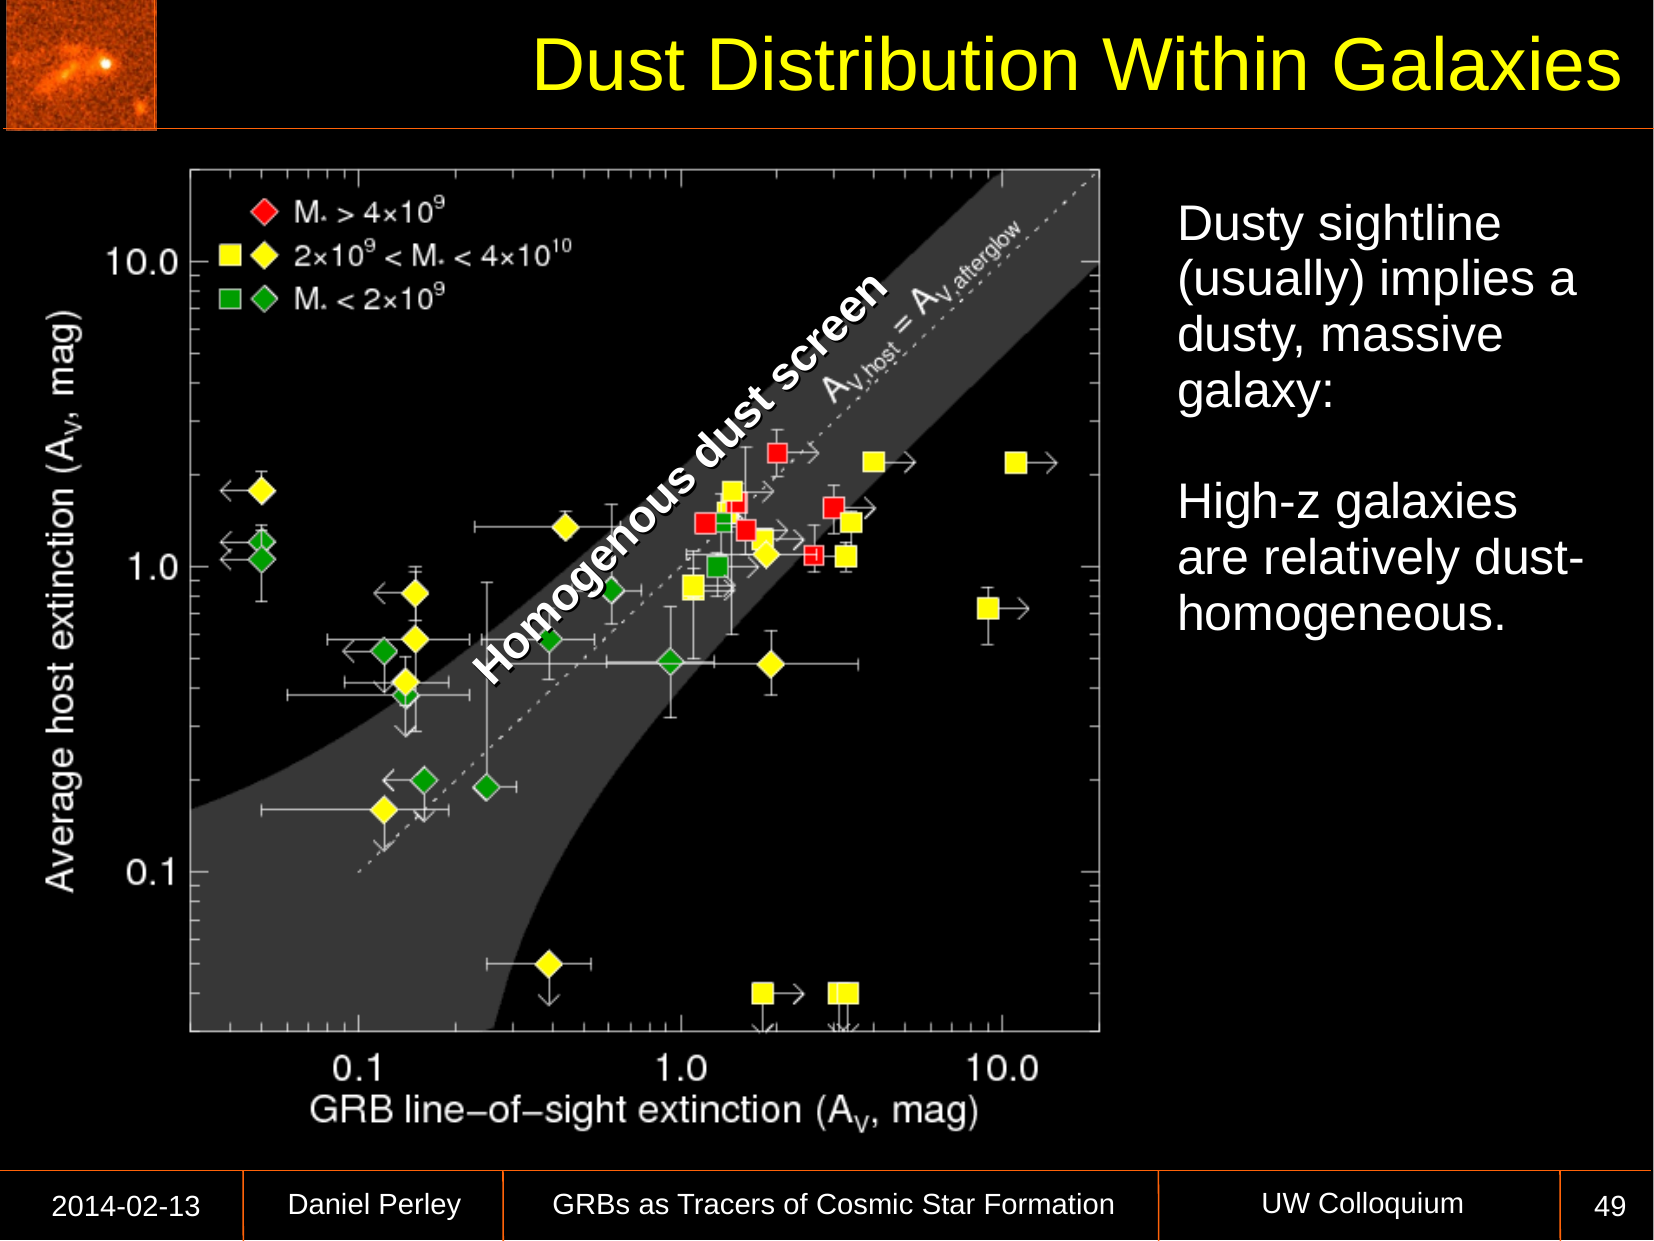

# Dust Distribution Within Galaxies
Dusty sightline (usually) implies a dusty, massive galaxy:
High-z galaxies are relatively dust-homogeneous.
Homogenous dust screen
2014-02-13
49